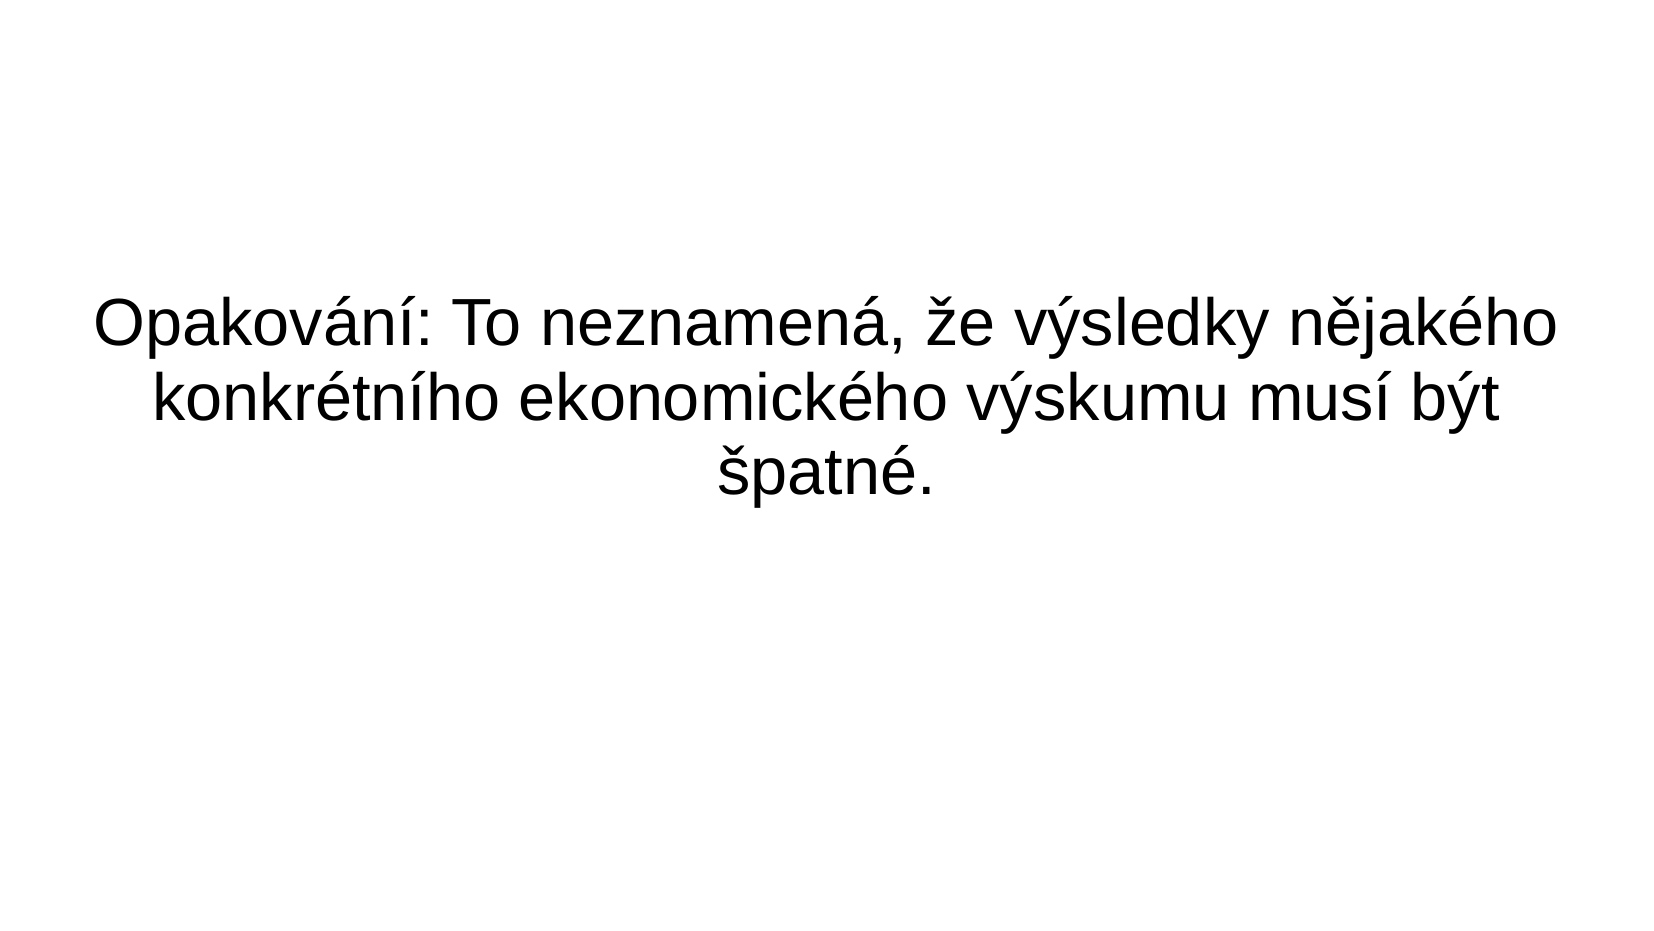

# Opakování: To neznamená, že výsledky nějakého konkrétního ekonomického výskumu musí být špatné.